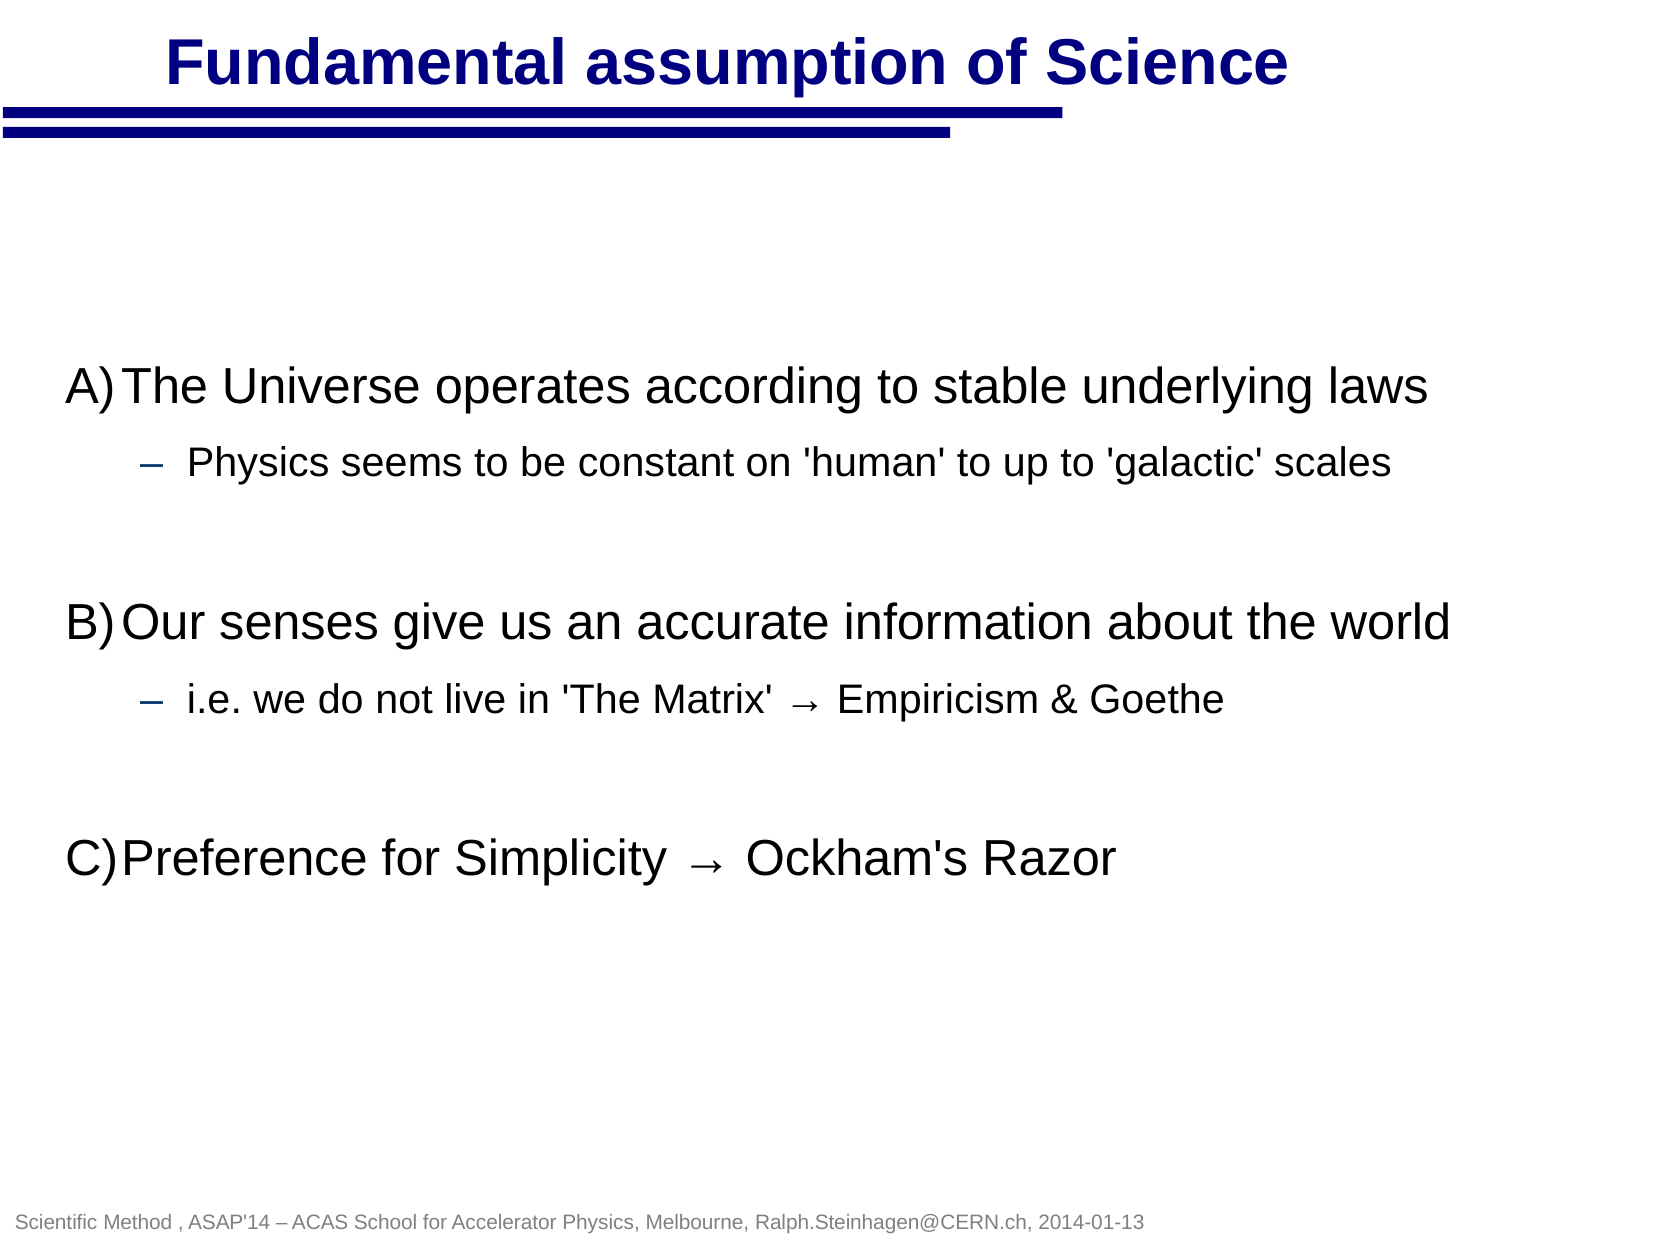

# Fundamental assumption of Science
The Universe operates according to stable underlying laws
Physics seems to be constant on 'human' to up to 'galactic' scales
Our senses give us an accurate information about the world
i.e. we do not live in 'The Matrix' → Empiricism & Goethe
Preference for Simplicity → Ockham's Razor